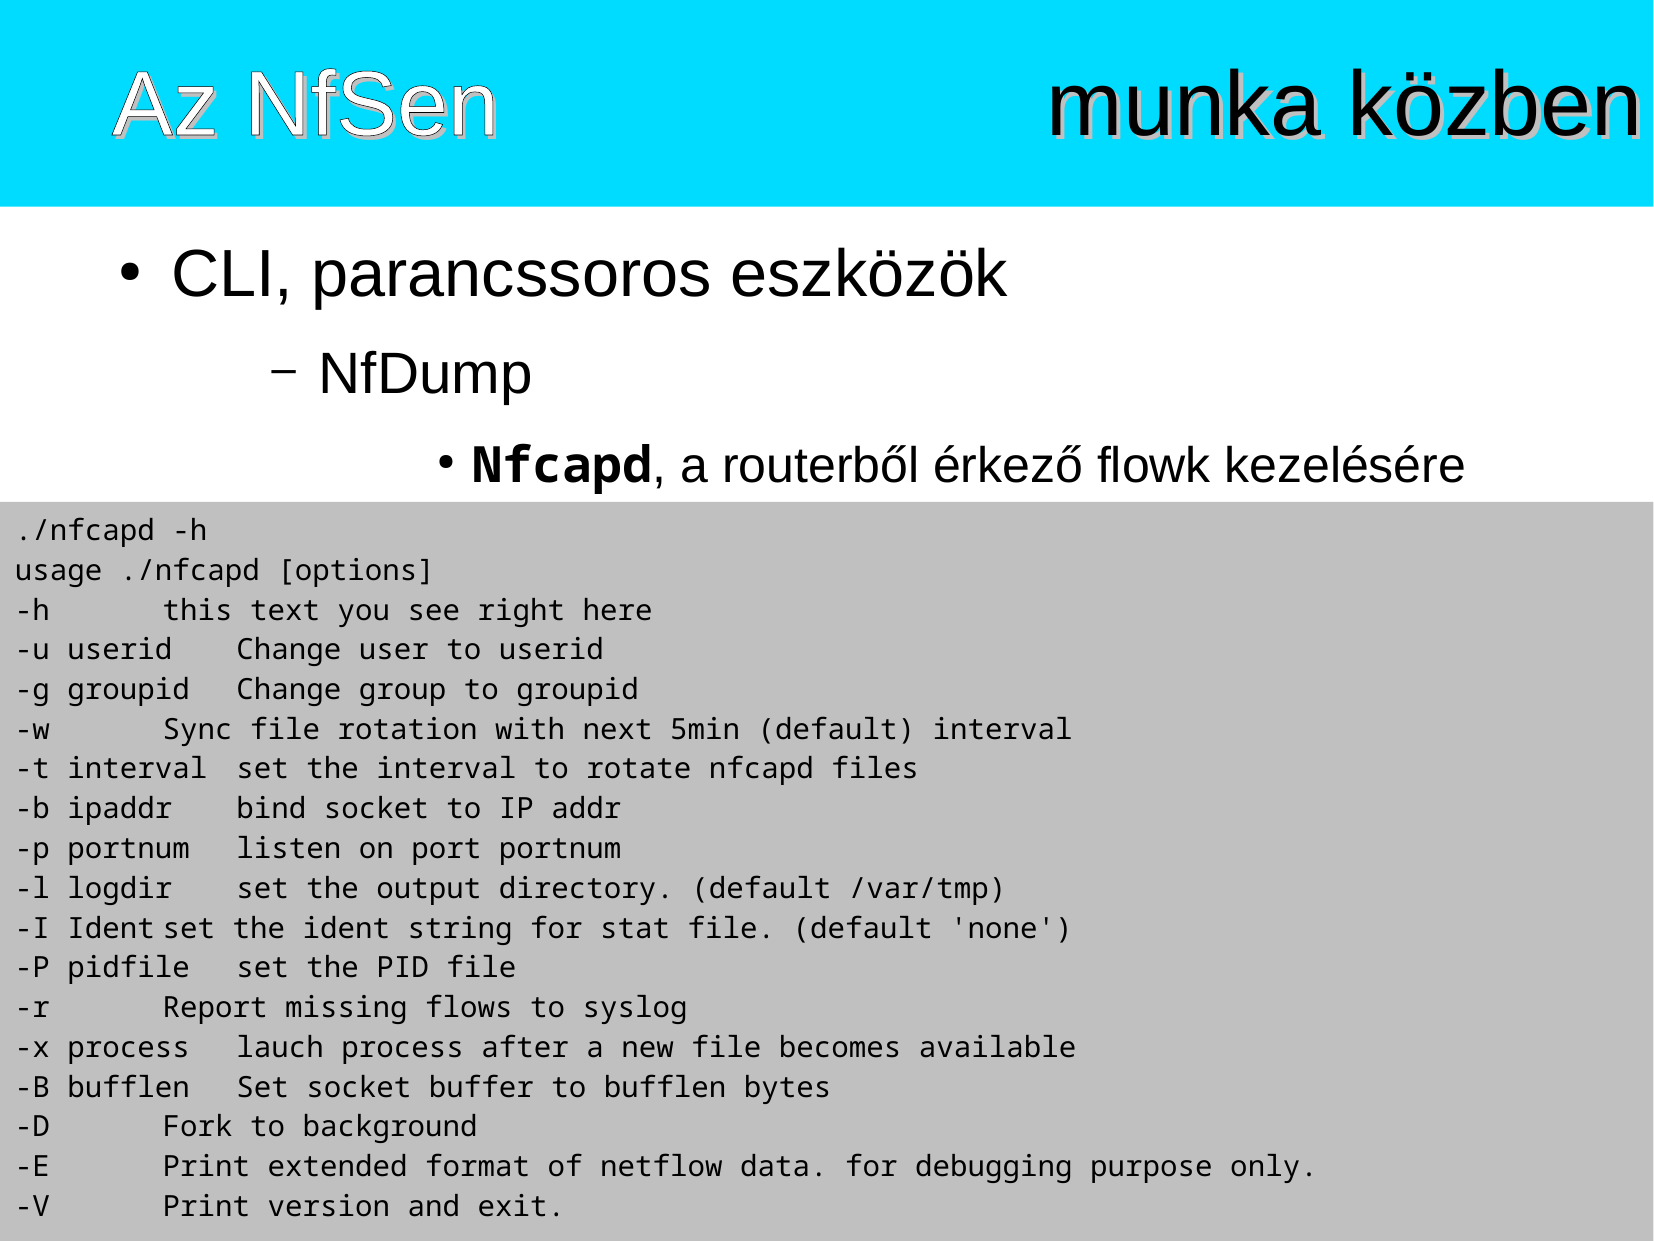

Az NfSen	munka közben
# CLI, parancssoros eszközök
NfDump
Nfcapd, a routerből érkező flowk kezelésére
./nfcapd -h
usage ./nfcapd [options]
-h		this text you see right here
-u userid	Change user to userid
-g groupid	Change group to groupid
-w		Sync file rotation with next 5min (default) interval
-t interval	set the interval to rotate nfcapd files
-b ipaddr	bind socket to IP addr
-p portnum	listen on port portnum
-l logdir 	set the output directory. (default /var/tmp)
-I Ident	set the ident string for stat file. (default 'none')
-P pidfile	set the PID file
-r		Report missing flows to syslog
-x process	lauch process after a new file becomes available
-B bufflen	Set socket buffer to bufflen bytes
-D		Fork to background
-E		Print extended format of netflow data. for debugging purpose only.
-V		Print version and exit.
nfcapd -w -D -I upstream1 -p 10991 -l /flow/storage/ -P pid.file -x „nfprofile -q -p /profile/dir -s upstream %d%f”